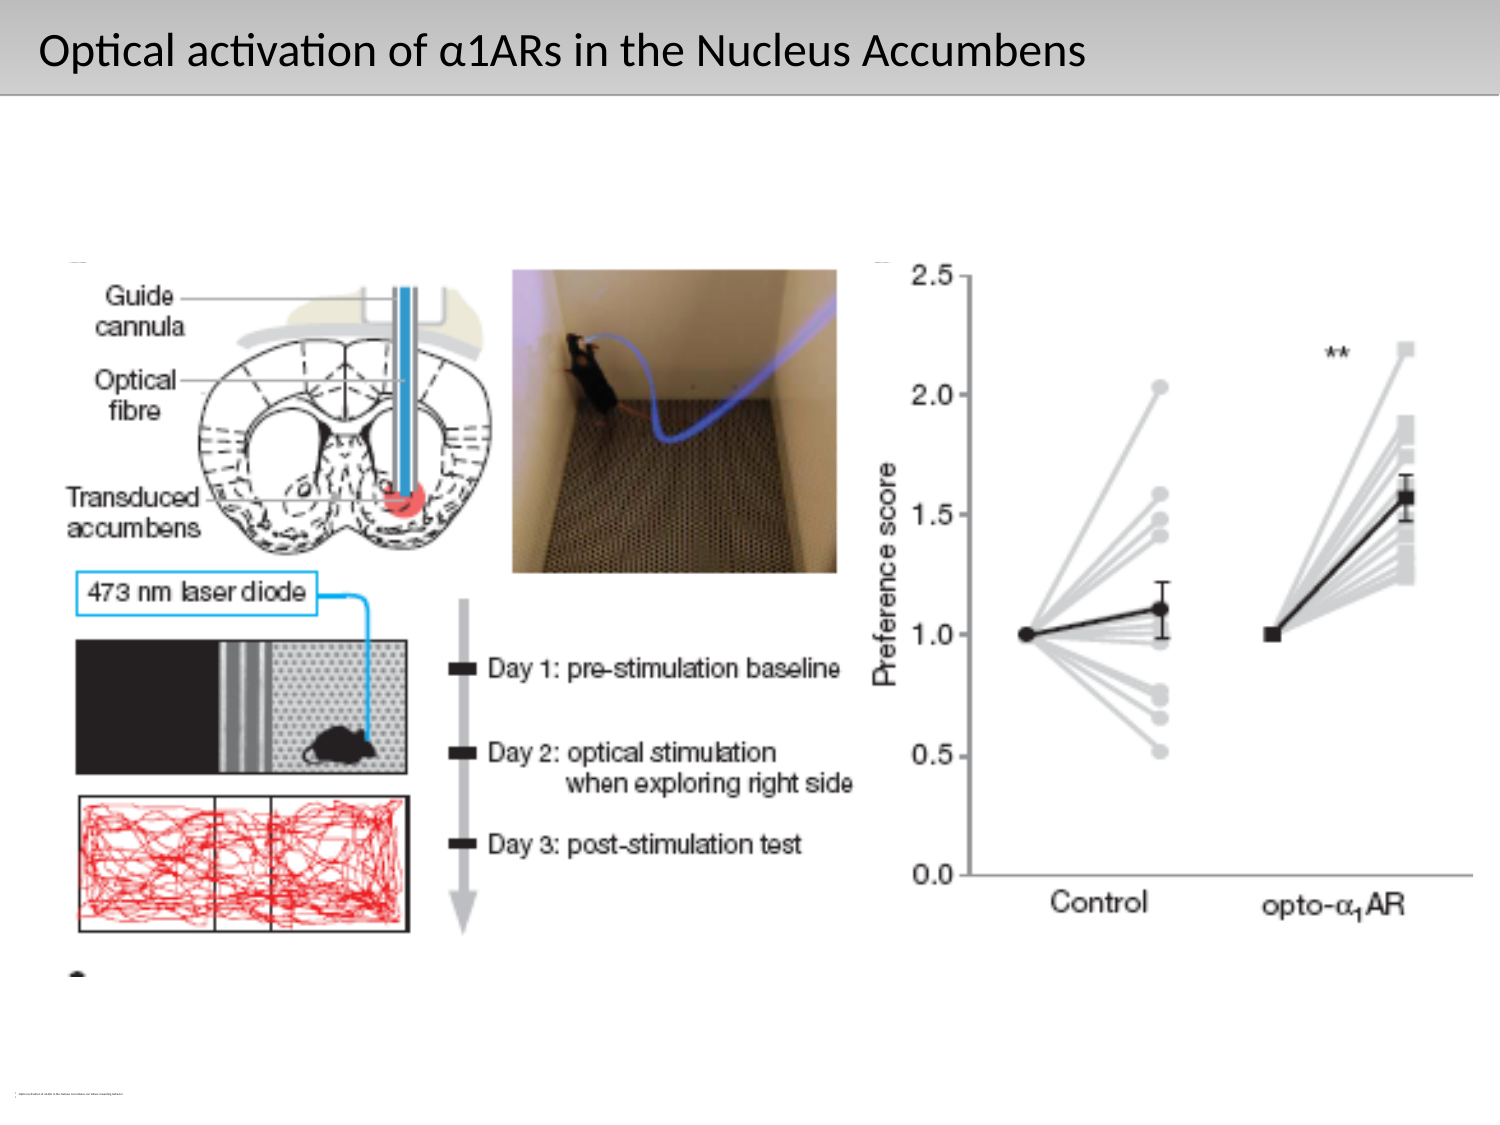

# Optical activation of α1ARs in the Nucleus Accumbens
Optical activation of α1ARs in the Nucleus Accumbens can induce rewarding behavior